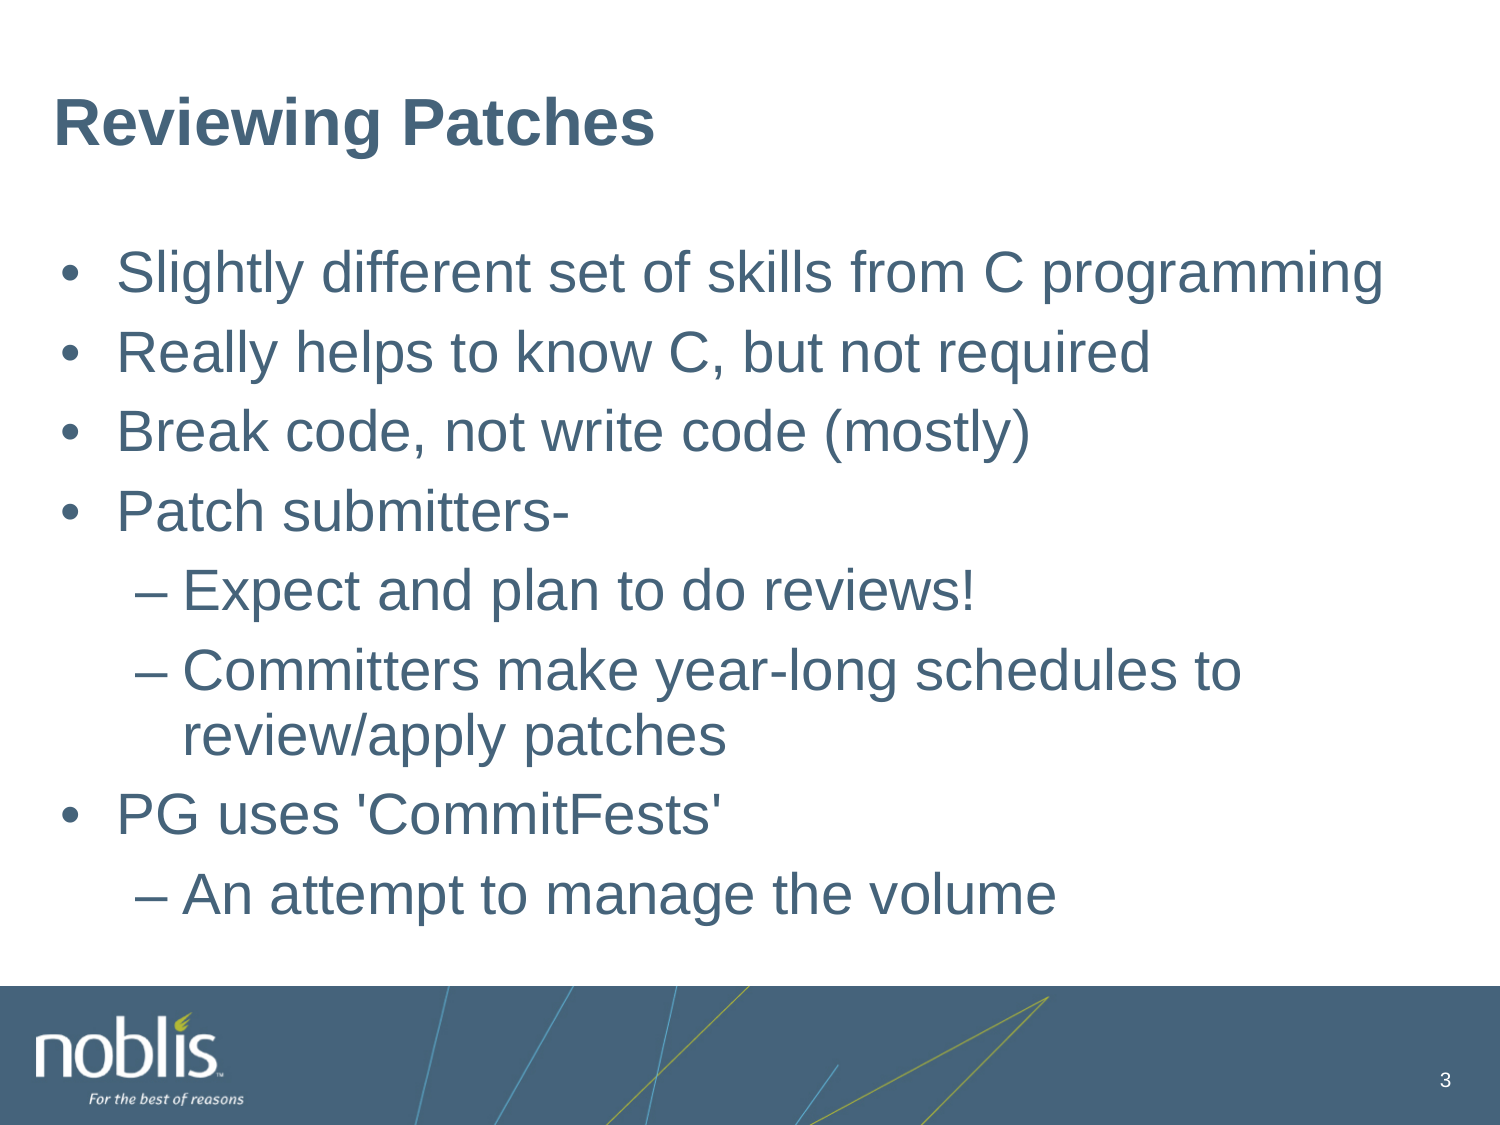

# Reviewing Patches
Slightly different set of skills from C programming
Really helps to know C, but not required
Break code, not write code (mostly)
Patch submitters-
Expect and plan to do reviews!
Committers make year-long schedules to review/apply patches
PG uses 'CommitFests'
An attempt to manage the volume